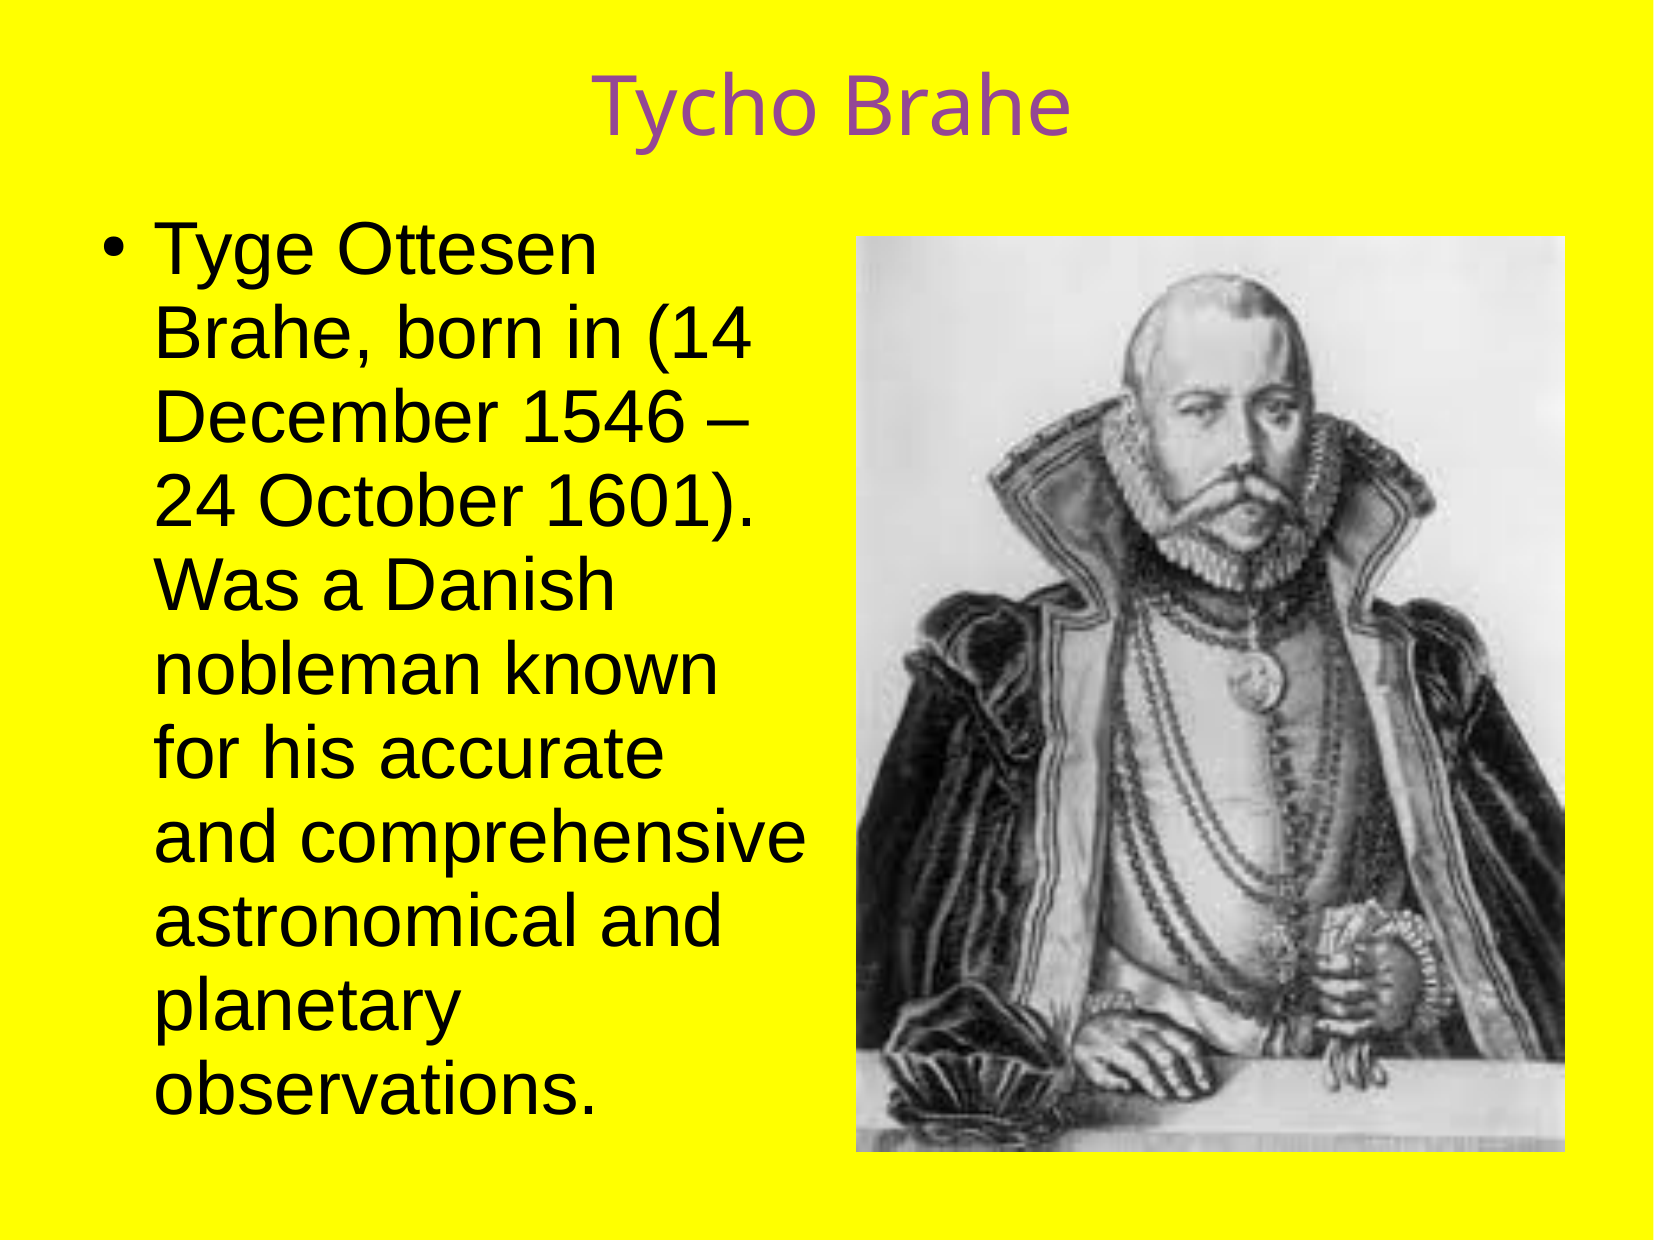

# Tycho Brahe
Tyge Ottesen Brahe, born in (14 December 1546 – 24 October 1601). Was a Danish nobleman known for his accurate and comprehensive astronomical and planetary observations.